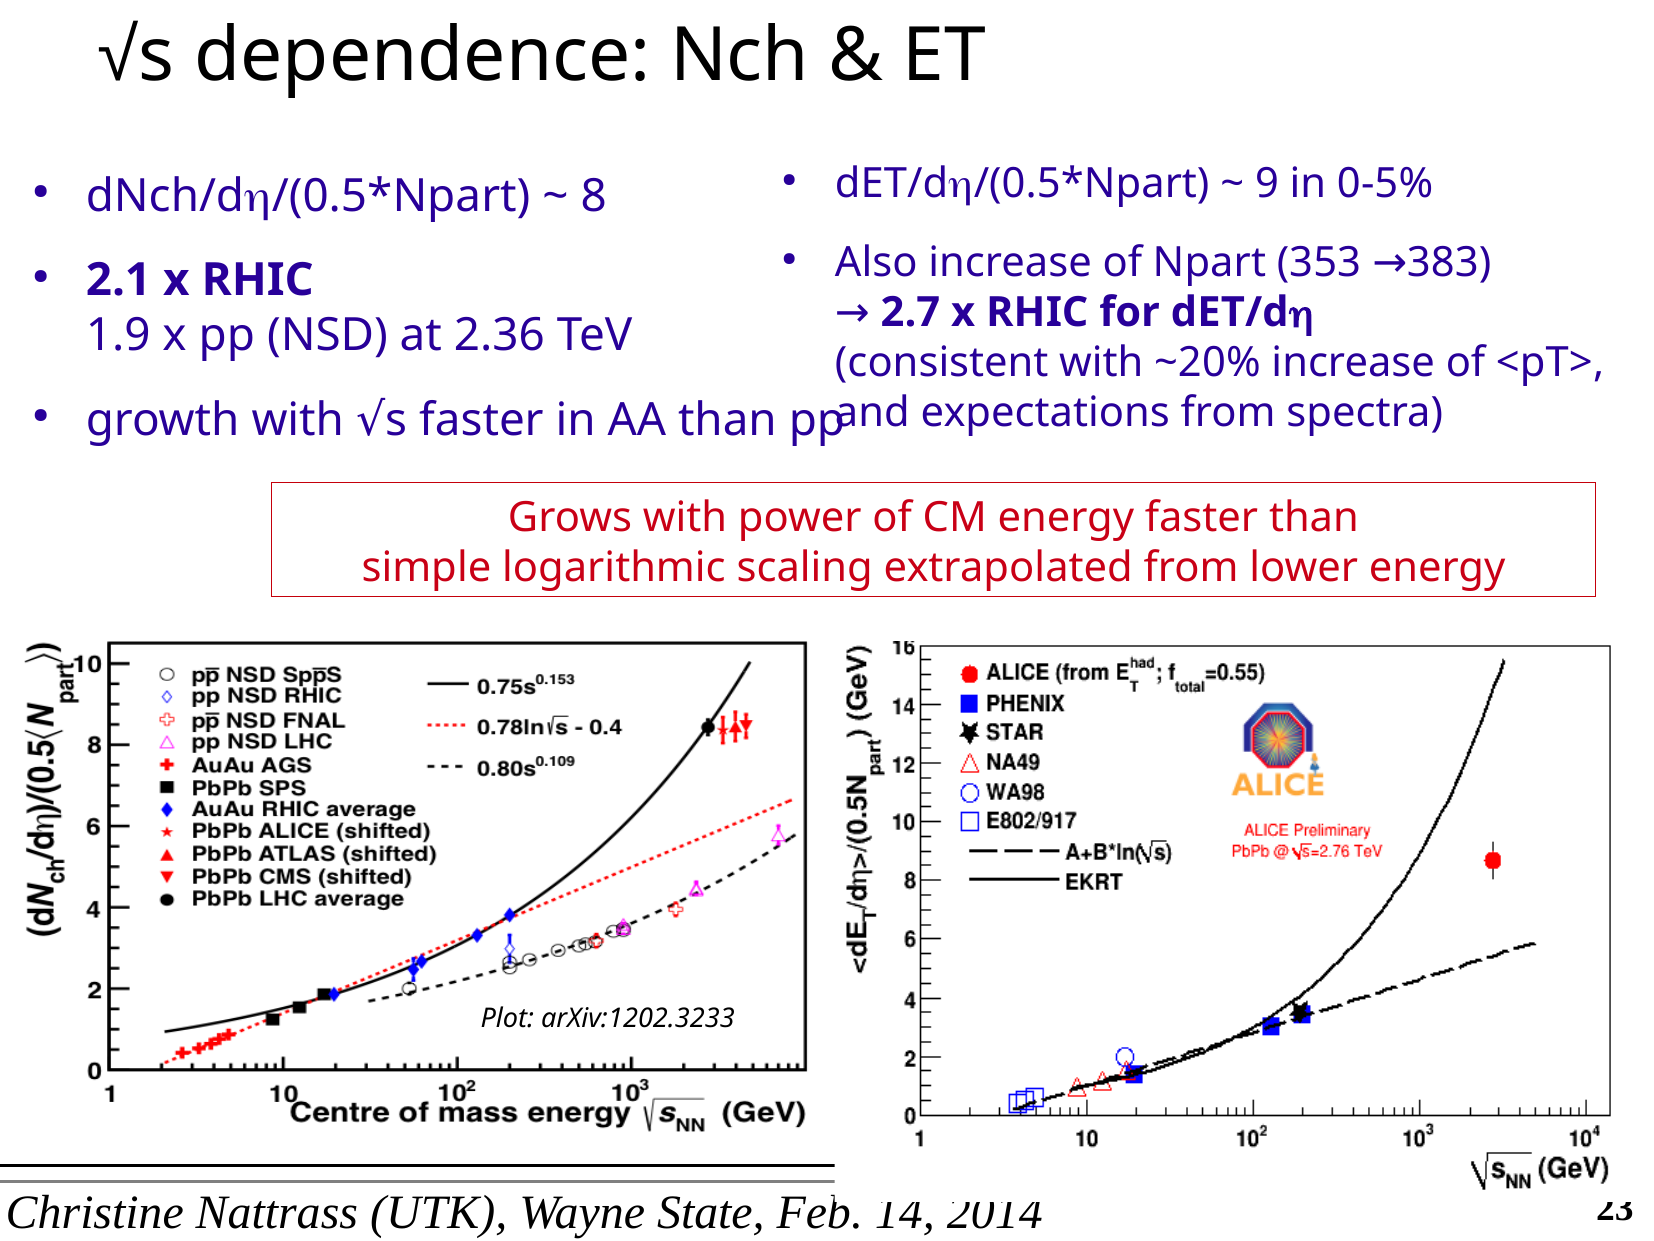

# √s dependence: Nch & ET
dET/dh/(0.5*Npart) ~ 9 in 0-5%
Also increase of Npart (353 →383)
→ 2.7 x RHIC for dET/dh (consistent with ~20% increase of <pT>, and expectations from spectra)
dNch/dh/(0.5*Npart) ~ 8
2.1 x RHIC
1.9 x pp (NSD) at 2.36 TeV
growth with √s faster in AA than pp
Grows with power of CM energy faster than
simple logarithmic scaling extrapolated from lower energy
Plot: arXiv:1202.3233